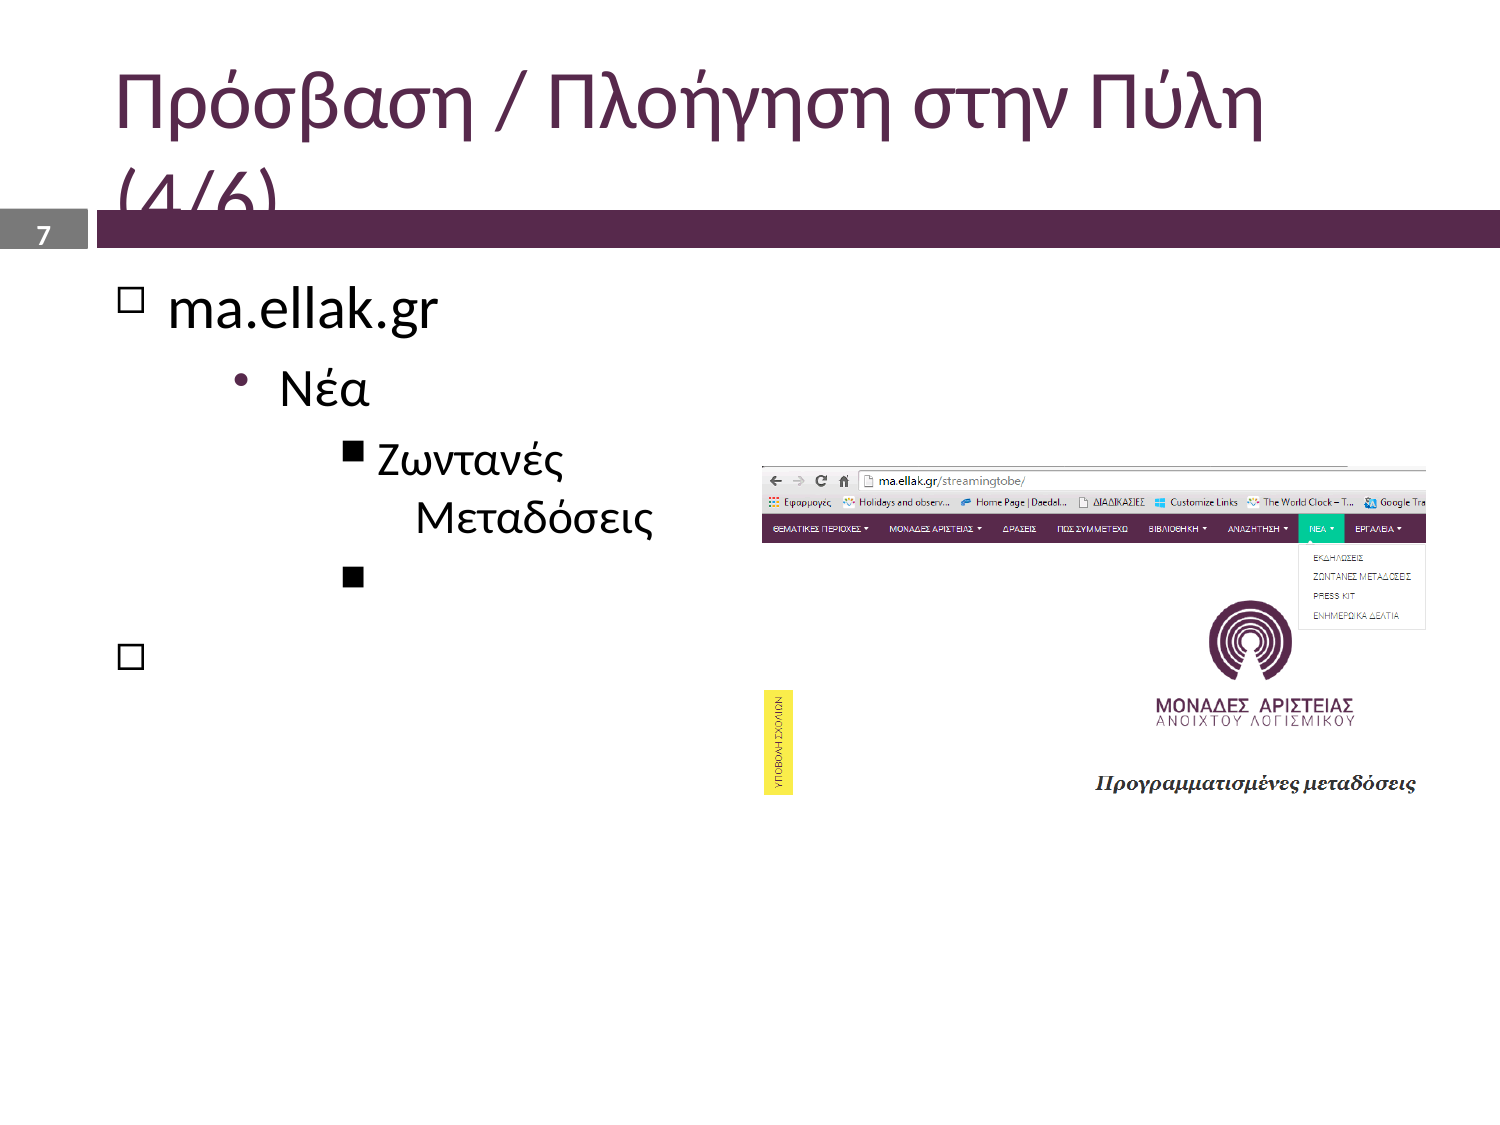

# Πρόσβαση / Πλοήγηση στην Πύλη (4/6)
ma.ellak.gr
Νέα
Ζωντανές Μεταδόσεις